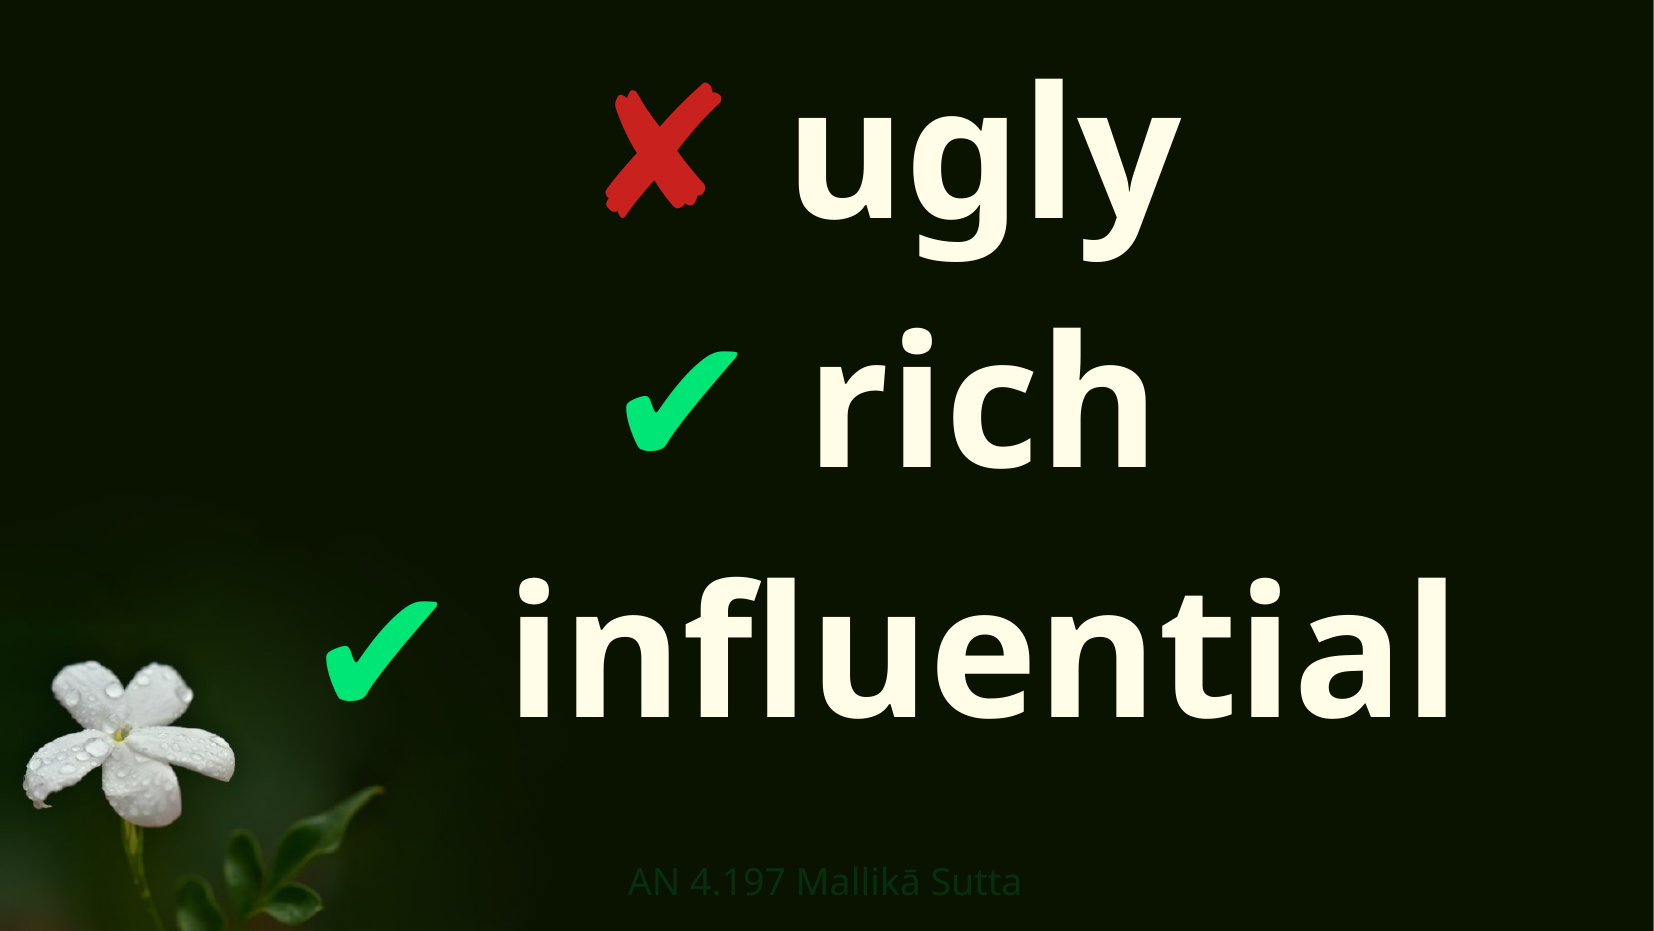

# ✘ ugly
✔ rich
✔ influential
AN 4.197 Mallikā Sutta